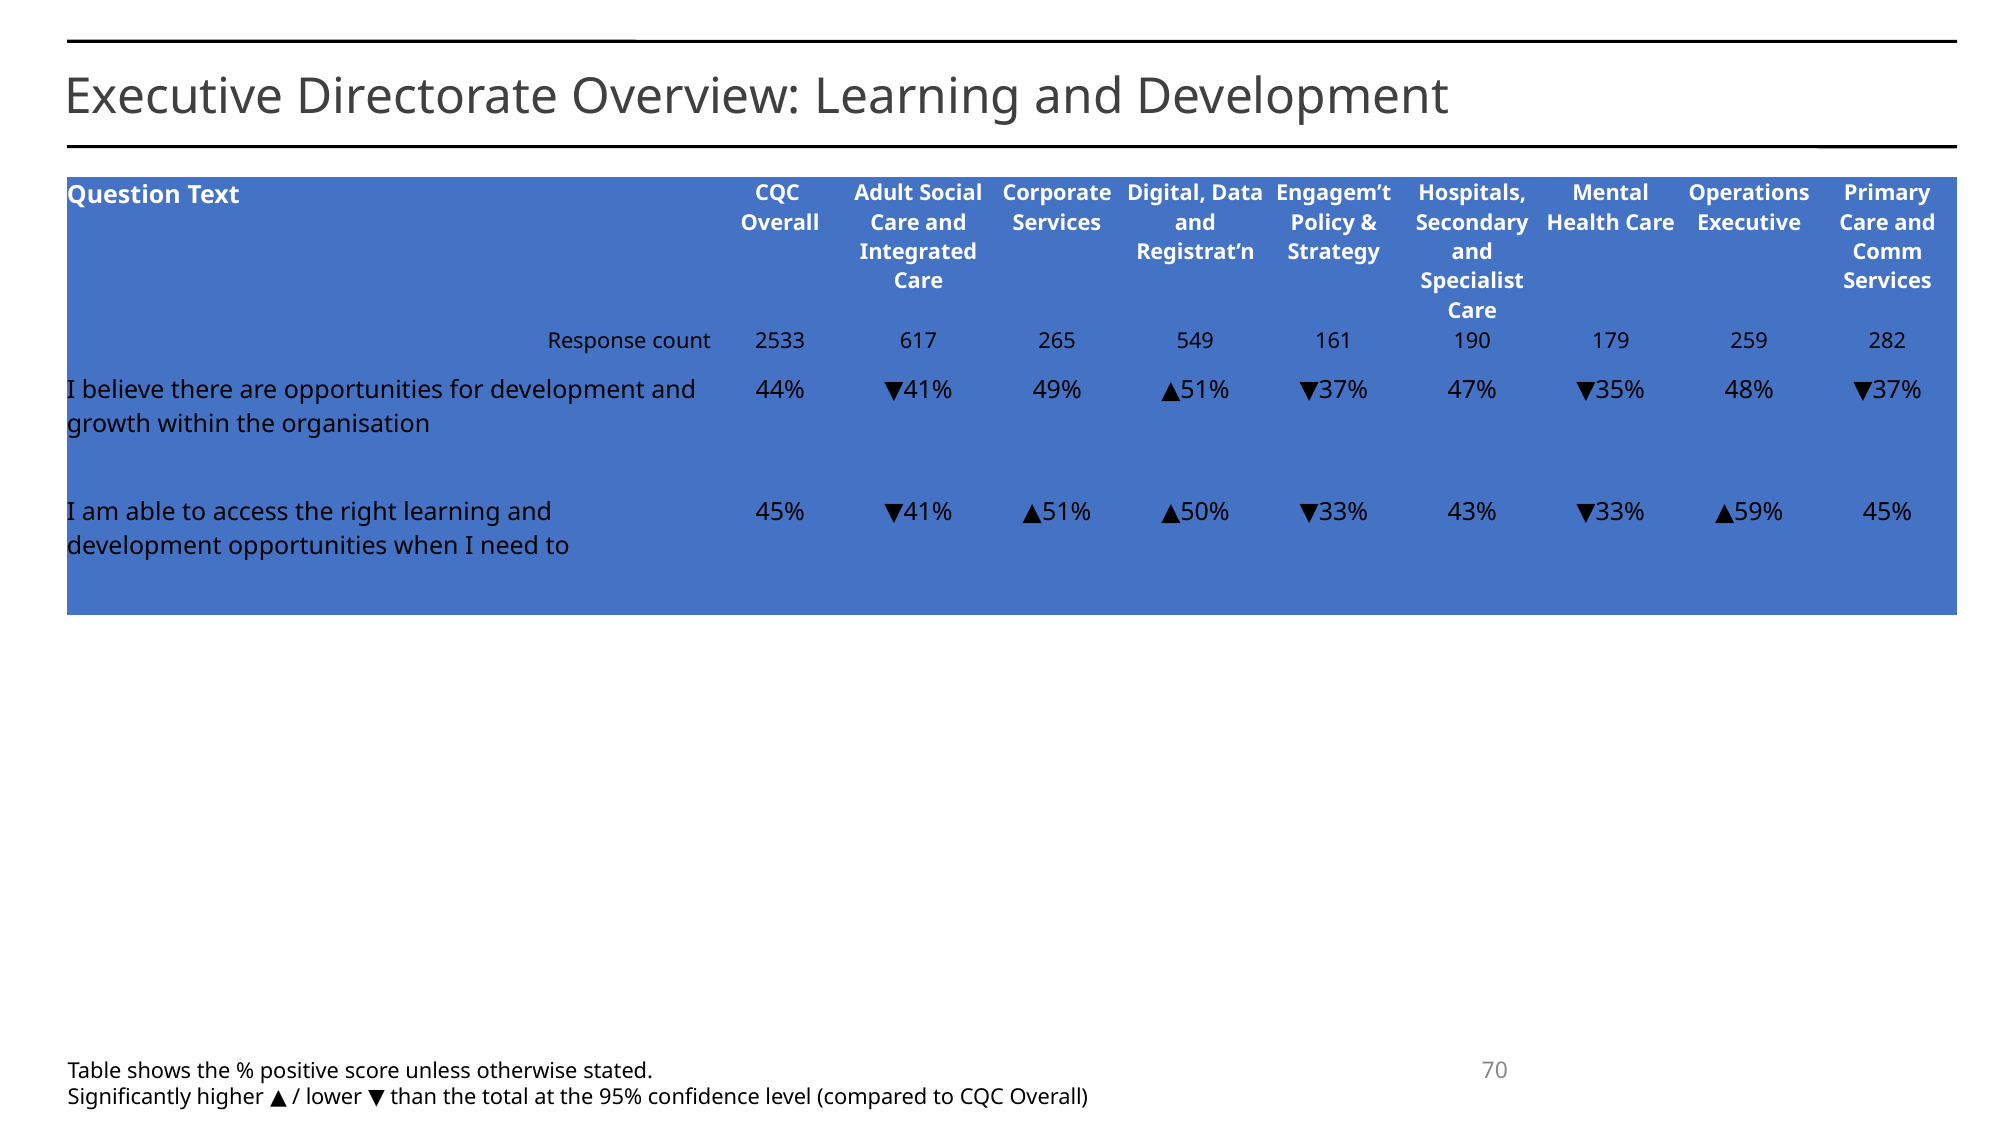

# Executive Directorate Overview: Learning and Development
| Question Text | CQC Overall | Adult Social Care and Integrated Care | Corporate Services | Digital, Data and Registrat’n | Engagem’t Policy & Strategy | Hospitals, Secondary and Specialist Care | Mental Health Care | Operations Executive | Primary Care and Comm Services |
| --- | --- | --- | --- | --- | --- | --- | --- | --- | --- |
| Response count | 2533 | 617 | 265 | 549 | 161 | 190 | 179 | 259 | 282 |
| I believe there are opportunities for development and growth within the organisation | 44% | ▼41% | 49% | ▲51% | ▼37% | 47% | ▼35% | 48% | ▼37% |
| I am able to access the right learning and development opportunities when I need to | 45% | ▼41% | ▲51% | ▲50% | ▼33% | 43% | ▼33% | ▲59% | 45% |
Table shows the % positive score unless otherwise stated.
Significantly higher ▲ / lower ▼ than the total at the 95% confidence level (compared to CQC Overall)